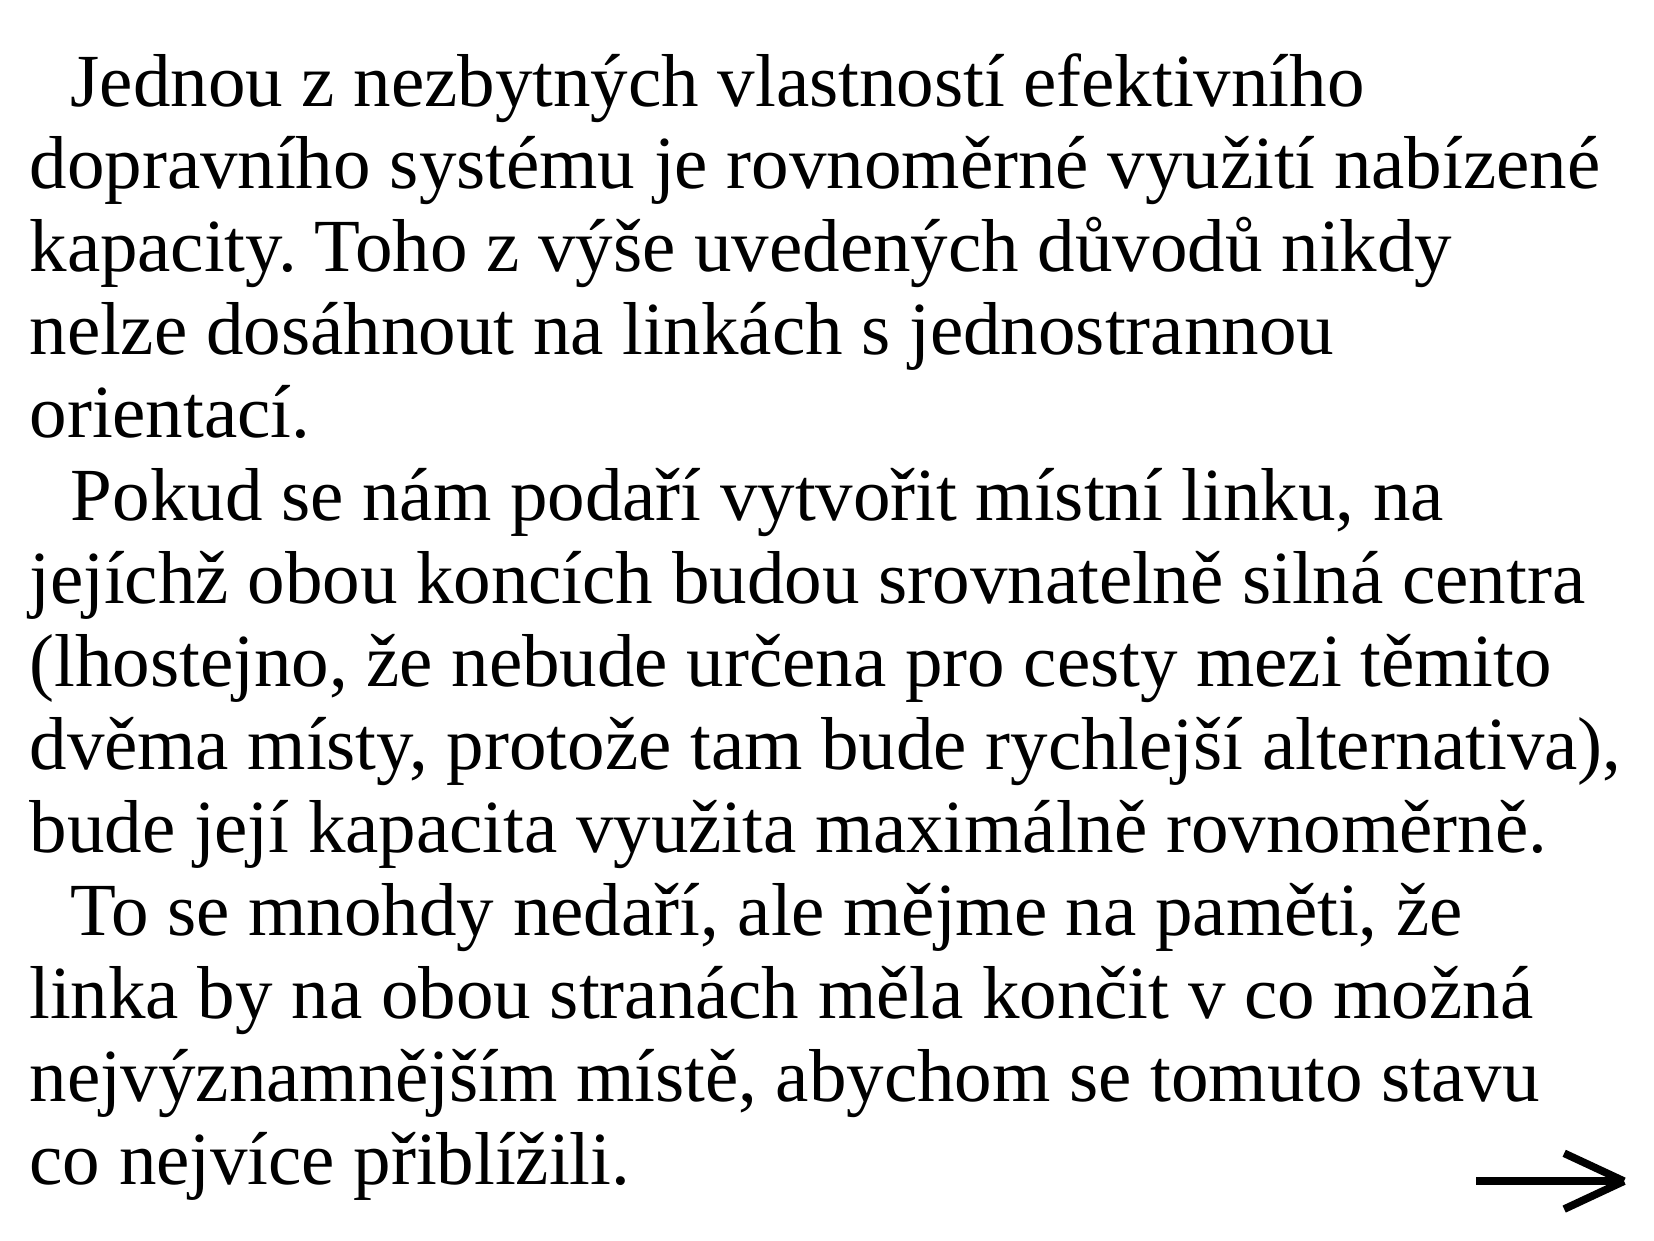

Jednou z nezbytných vlastností efektivního dopravního systému je rovnoměrné využití nabízené kapacity. Toho z výše uvedených důvodů nikdy nelze dosáhnout na linkách s jednostrannou orientací.
Pokud se nám podaří vytvořit místní linku, na jejíchž obou koncích budou srovnatelně silná centra (lhostejno, že nebude určena pro cesty mezi těmito dvěma místy, protože tam bude rychlejší alternativa), bude její kapacita využita maximálně rovnoměrně.
To se mnohdy nedaří, ale mějme na paměti, že linka by na obou stranách měla končit v co možná nejvýznamnějším místě, abychom se tomuto stavu co nejvíce přiblížili.